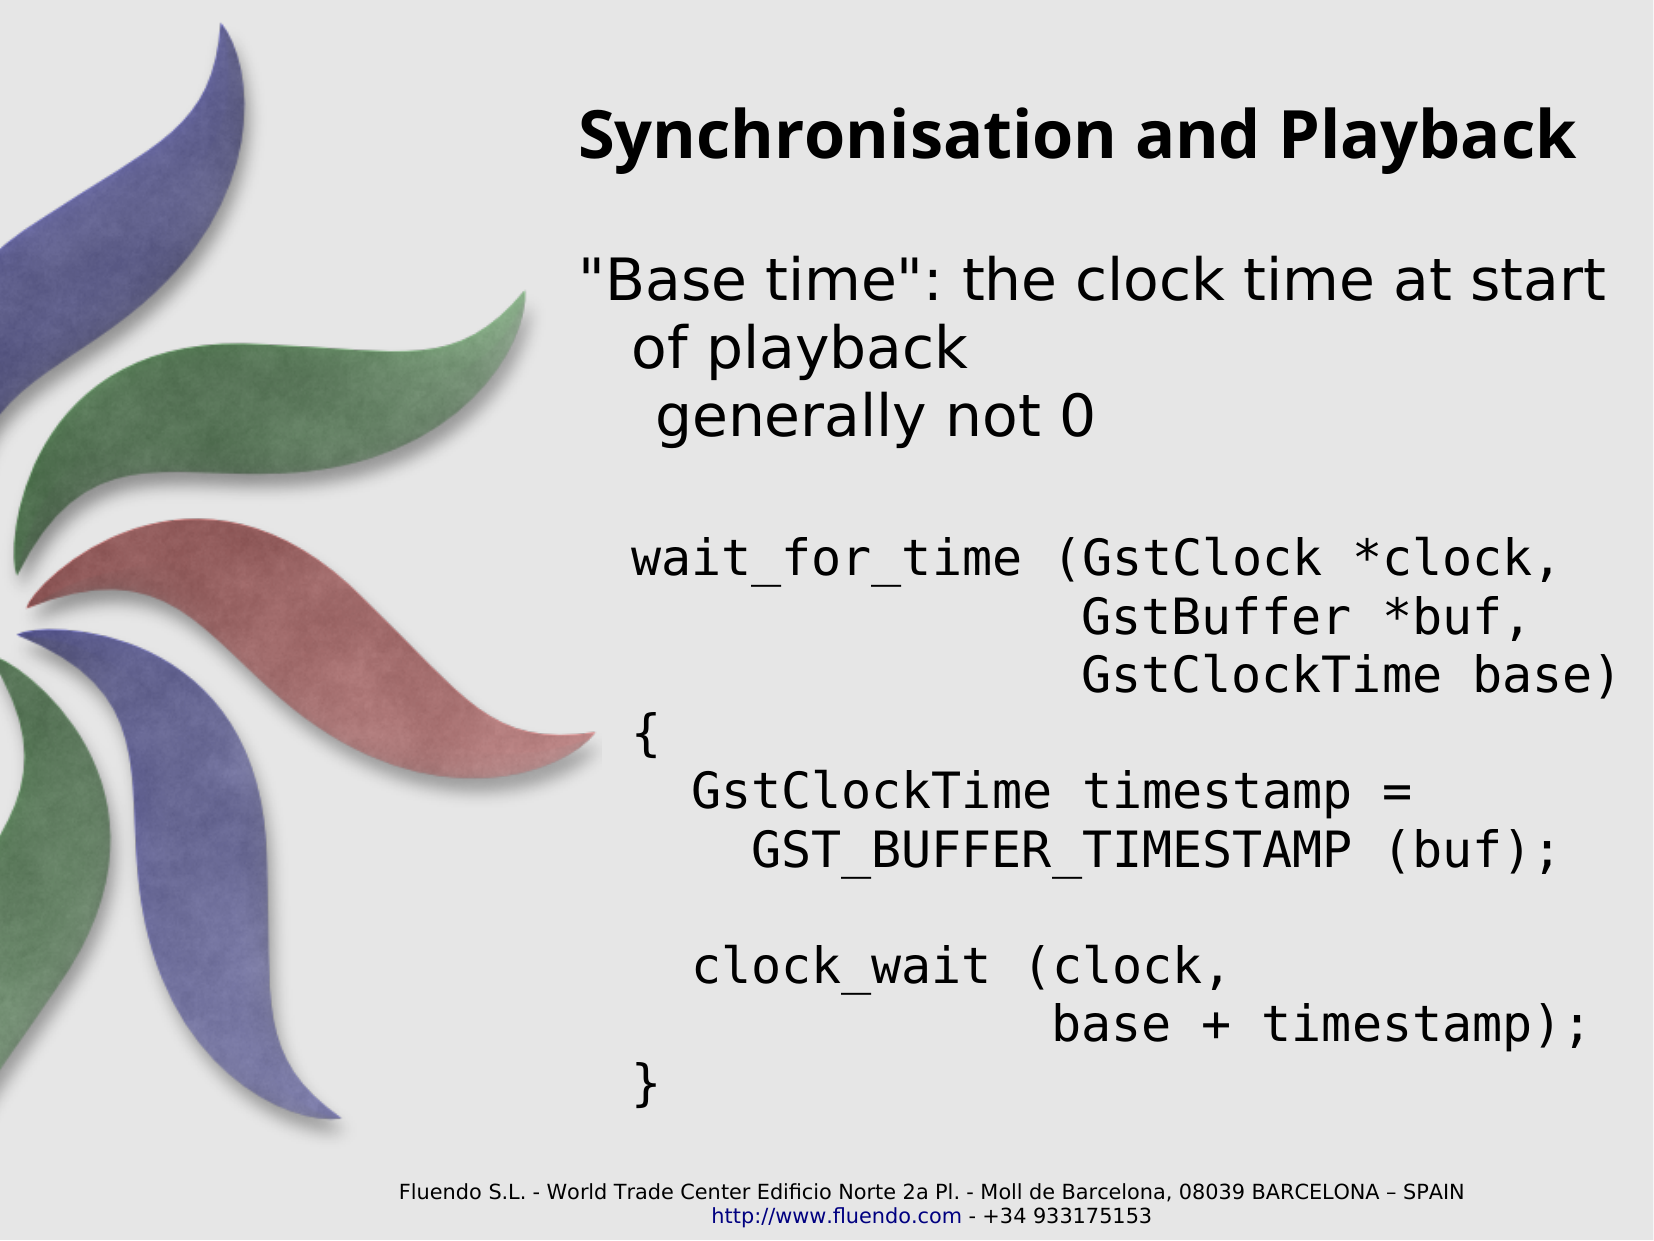

# Synchronisation and Playback
"Base time": the clock time at start of playback
generally not 0
wait_for_time (GstClock *clock,
 GstBuffer *buf,
 GstClockTime base)
{
 GstClockTime timestamp =
 GST_BUFFER_TIMESTAMP (buf);
 clock_wait (clock,
 base + timestamp);
}